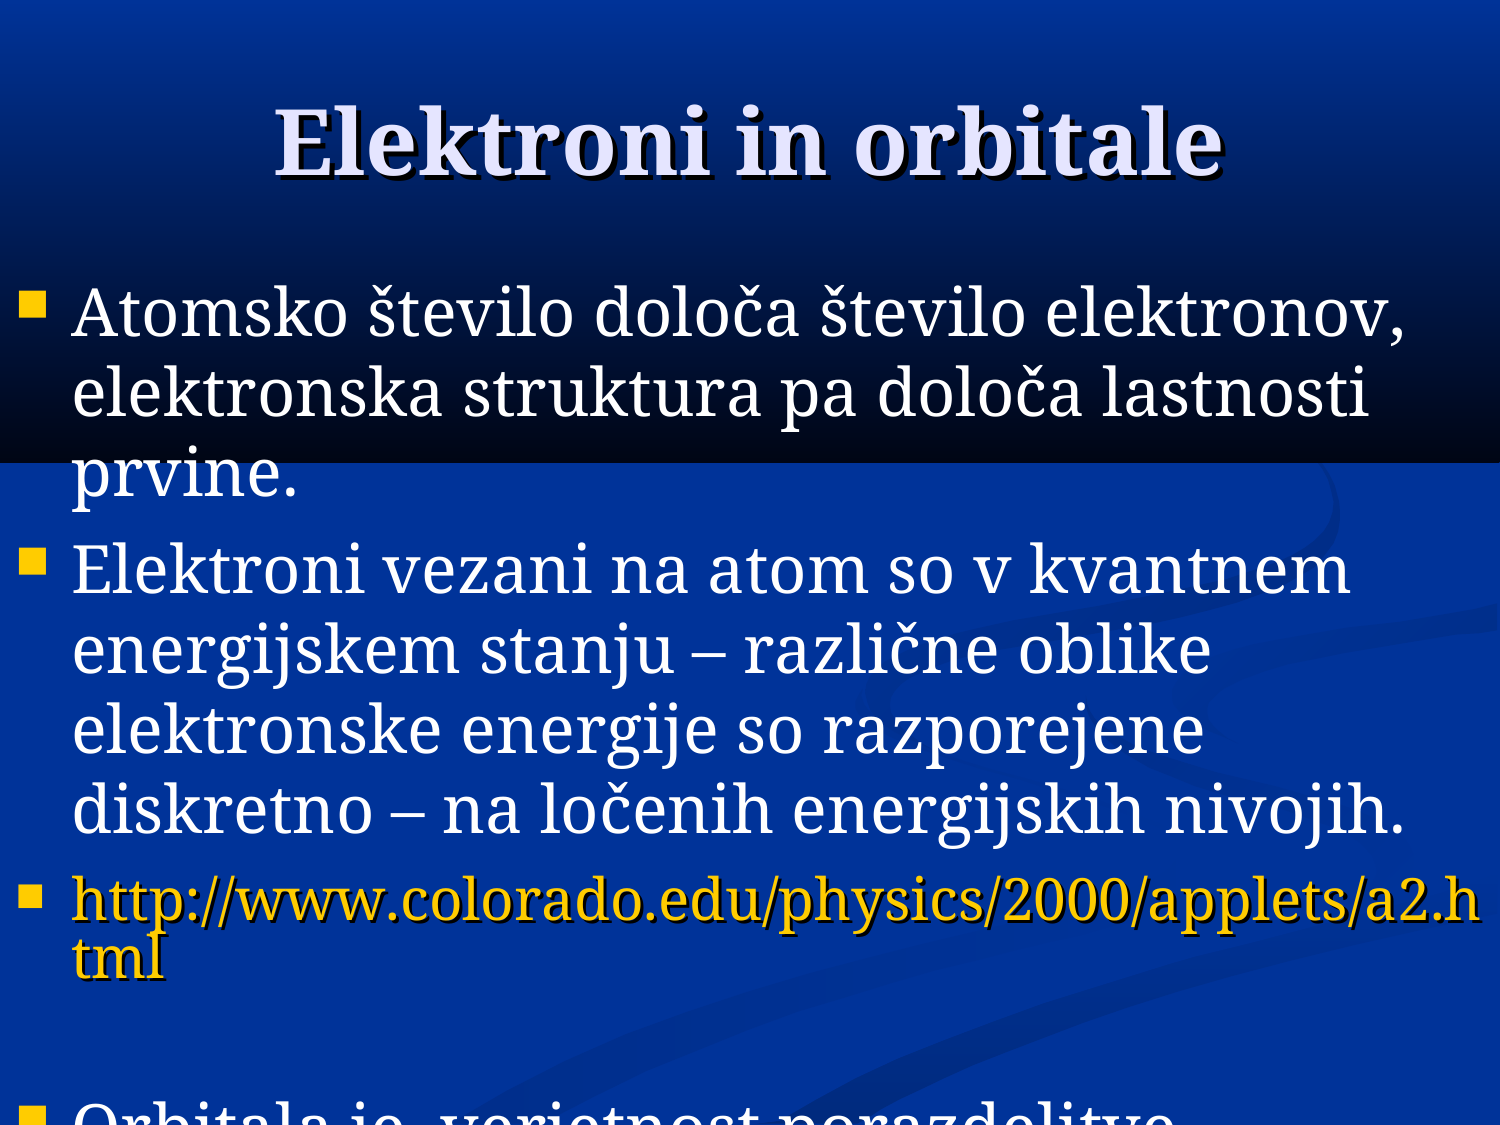

# Elektroni in orbitale
Atomsko število določa število elektronov, elektronska struktura pa določa lastnosti prvine.
Elektroni vezani na atom so v kvantnem energijskem stanju – različne oblike elektronske energije so razporejene diskretno – na ločenih energijskih nivojih.
http://www.colorado.edu/physics/2000/applets/a2.html
Orbitala je verjetnost porazdelitve elektronov okrog jedra.